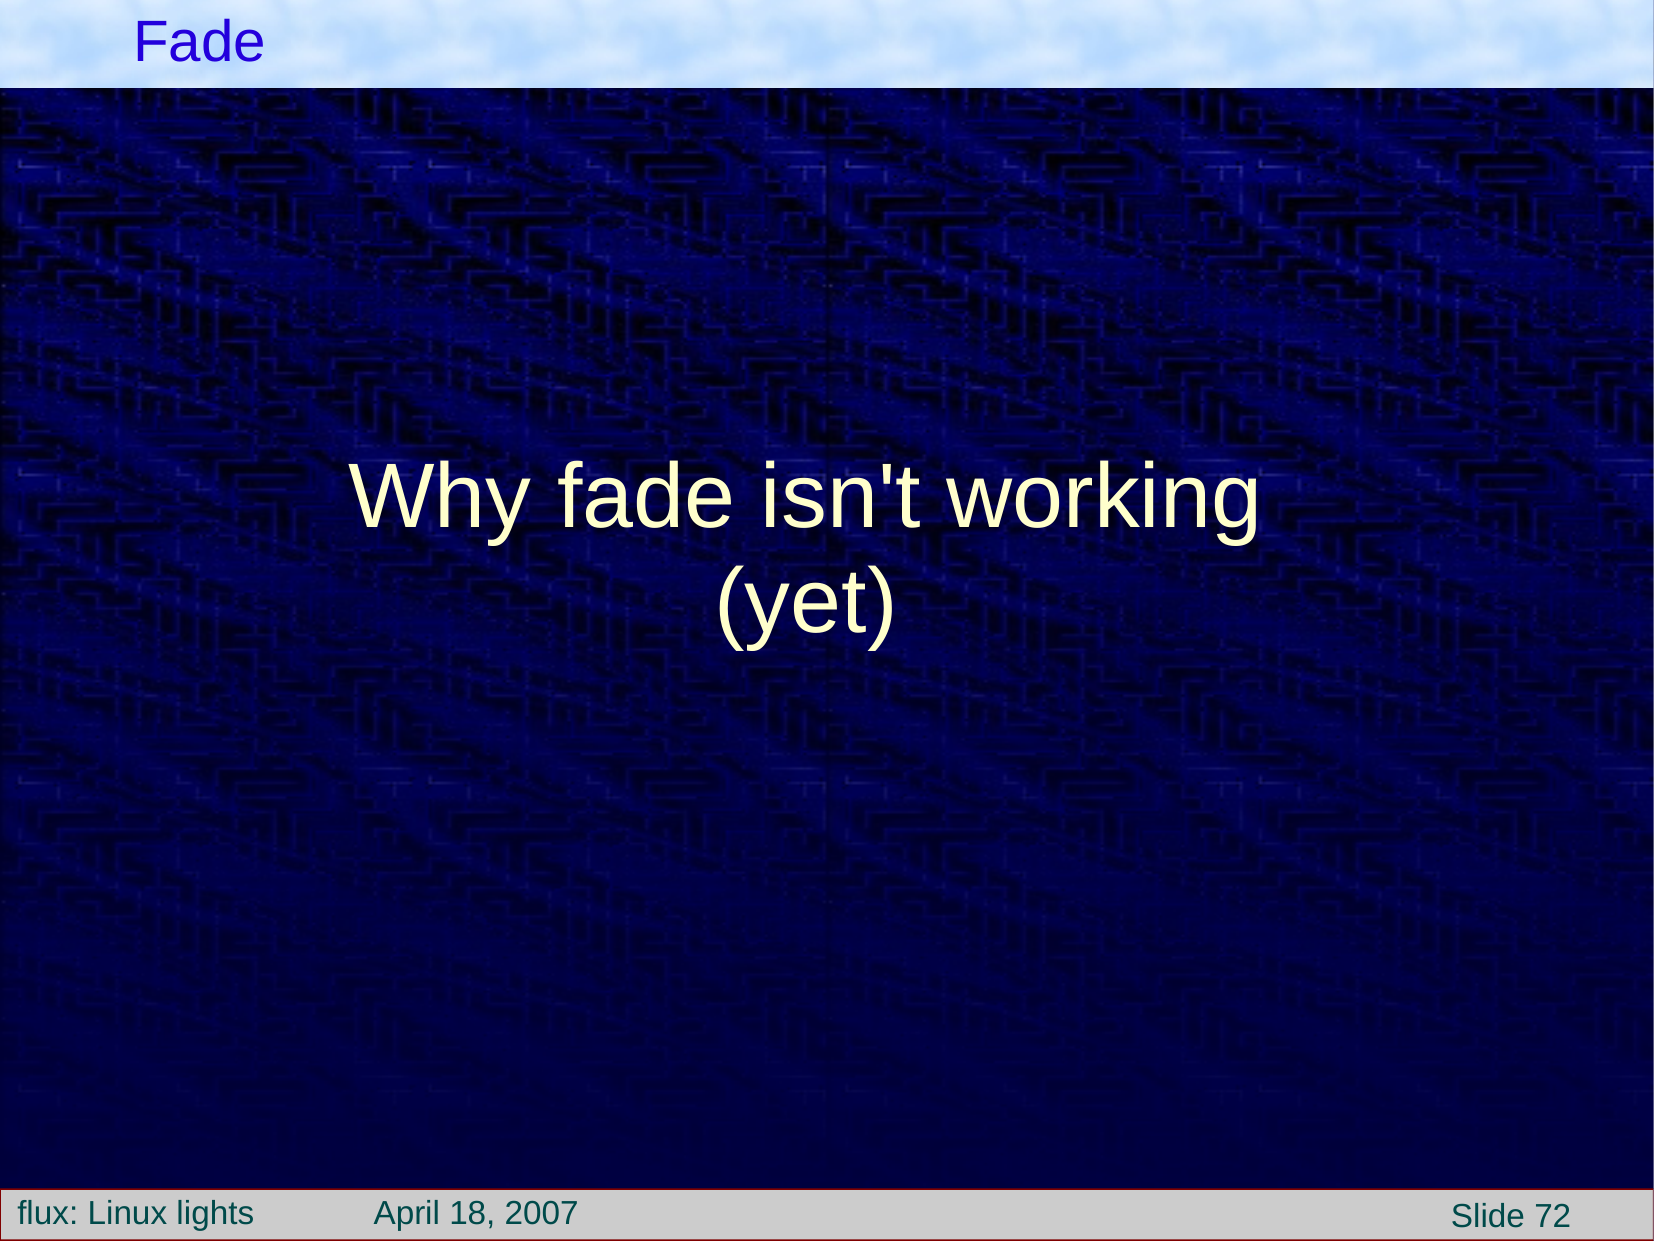

Fade
# Why fade isn't working (yet)
flux: Linux lights	April 18, 2007
Slide